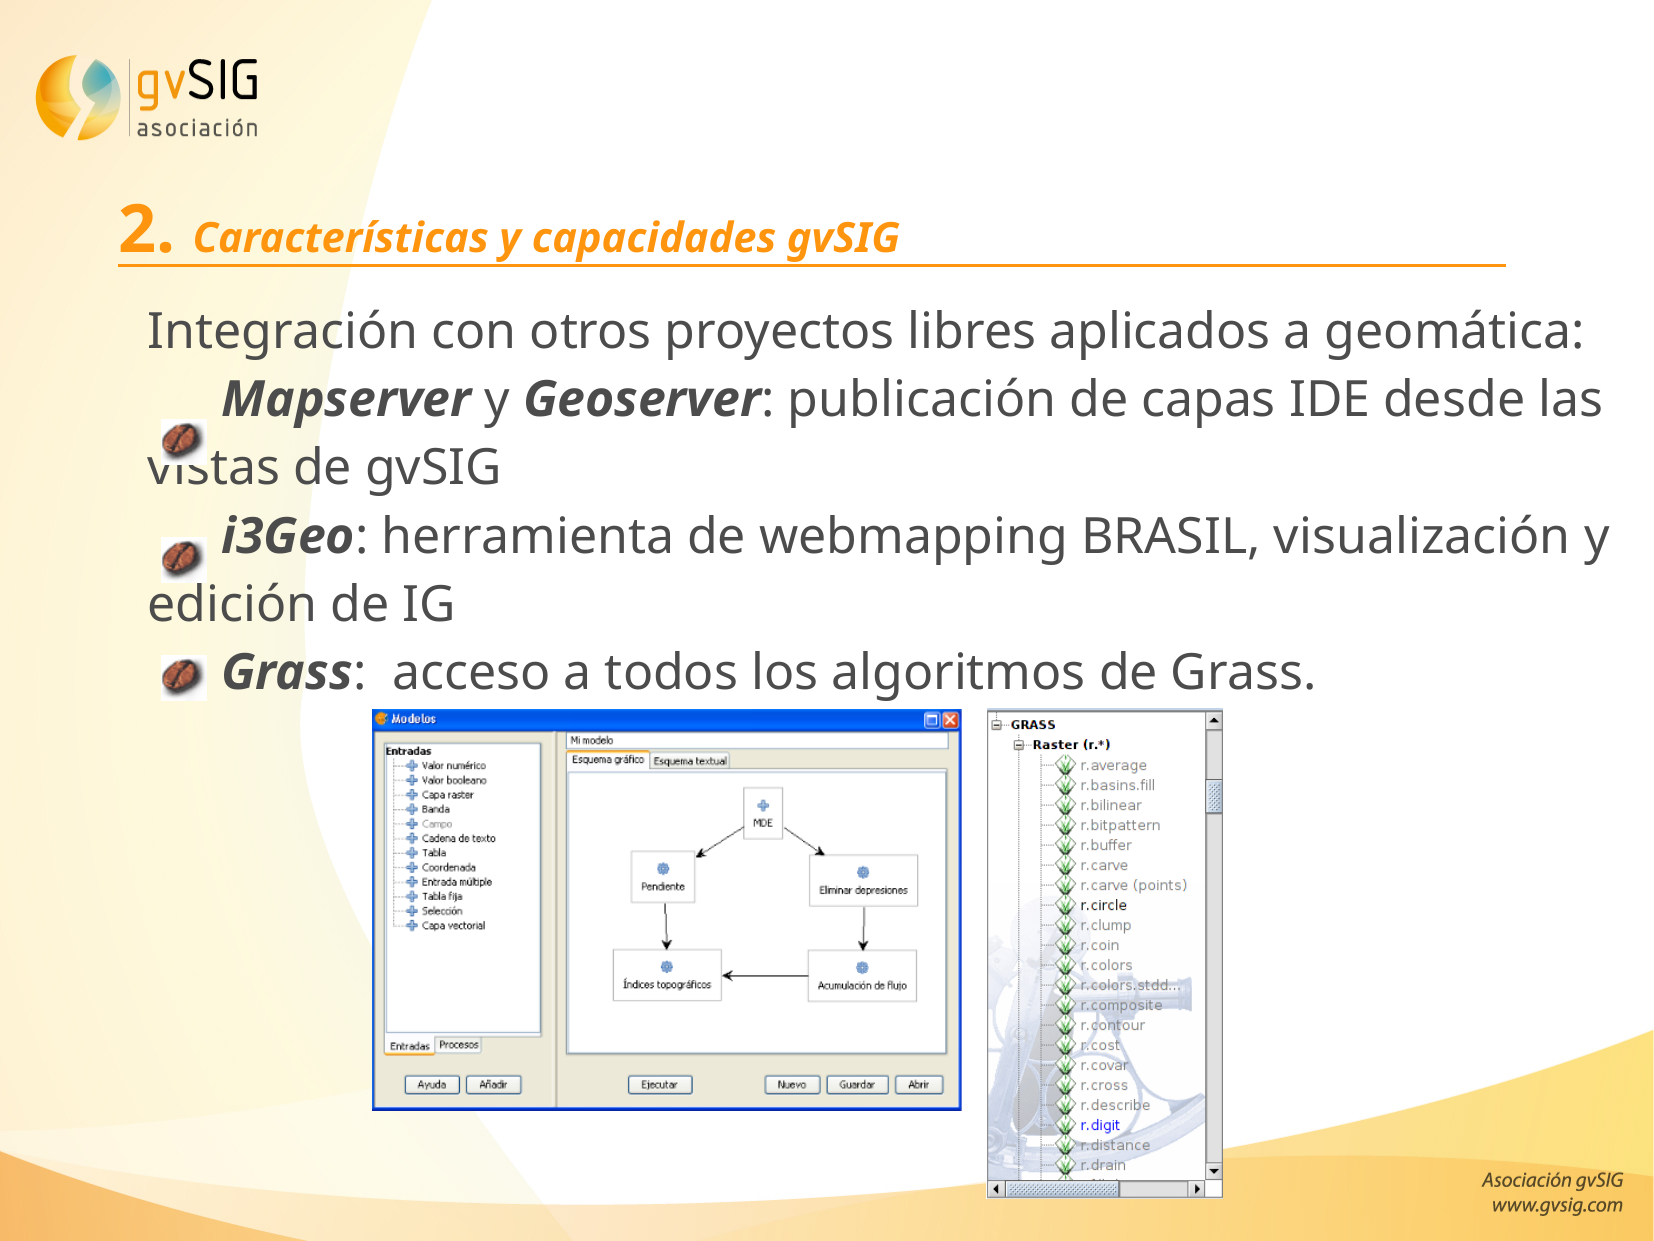

2. Características y capacidades gvSIG
# Integración con otros proyectos libres aplicados a geomática: Mapserver y Geoserver: publicación de capas IDE desde las vistas de gvSIG i3Geo: herramienta de webmapping BRASIL, visualización y edición de IG Grass: acceso a todos los algoritmos de Grass.